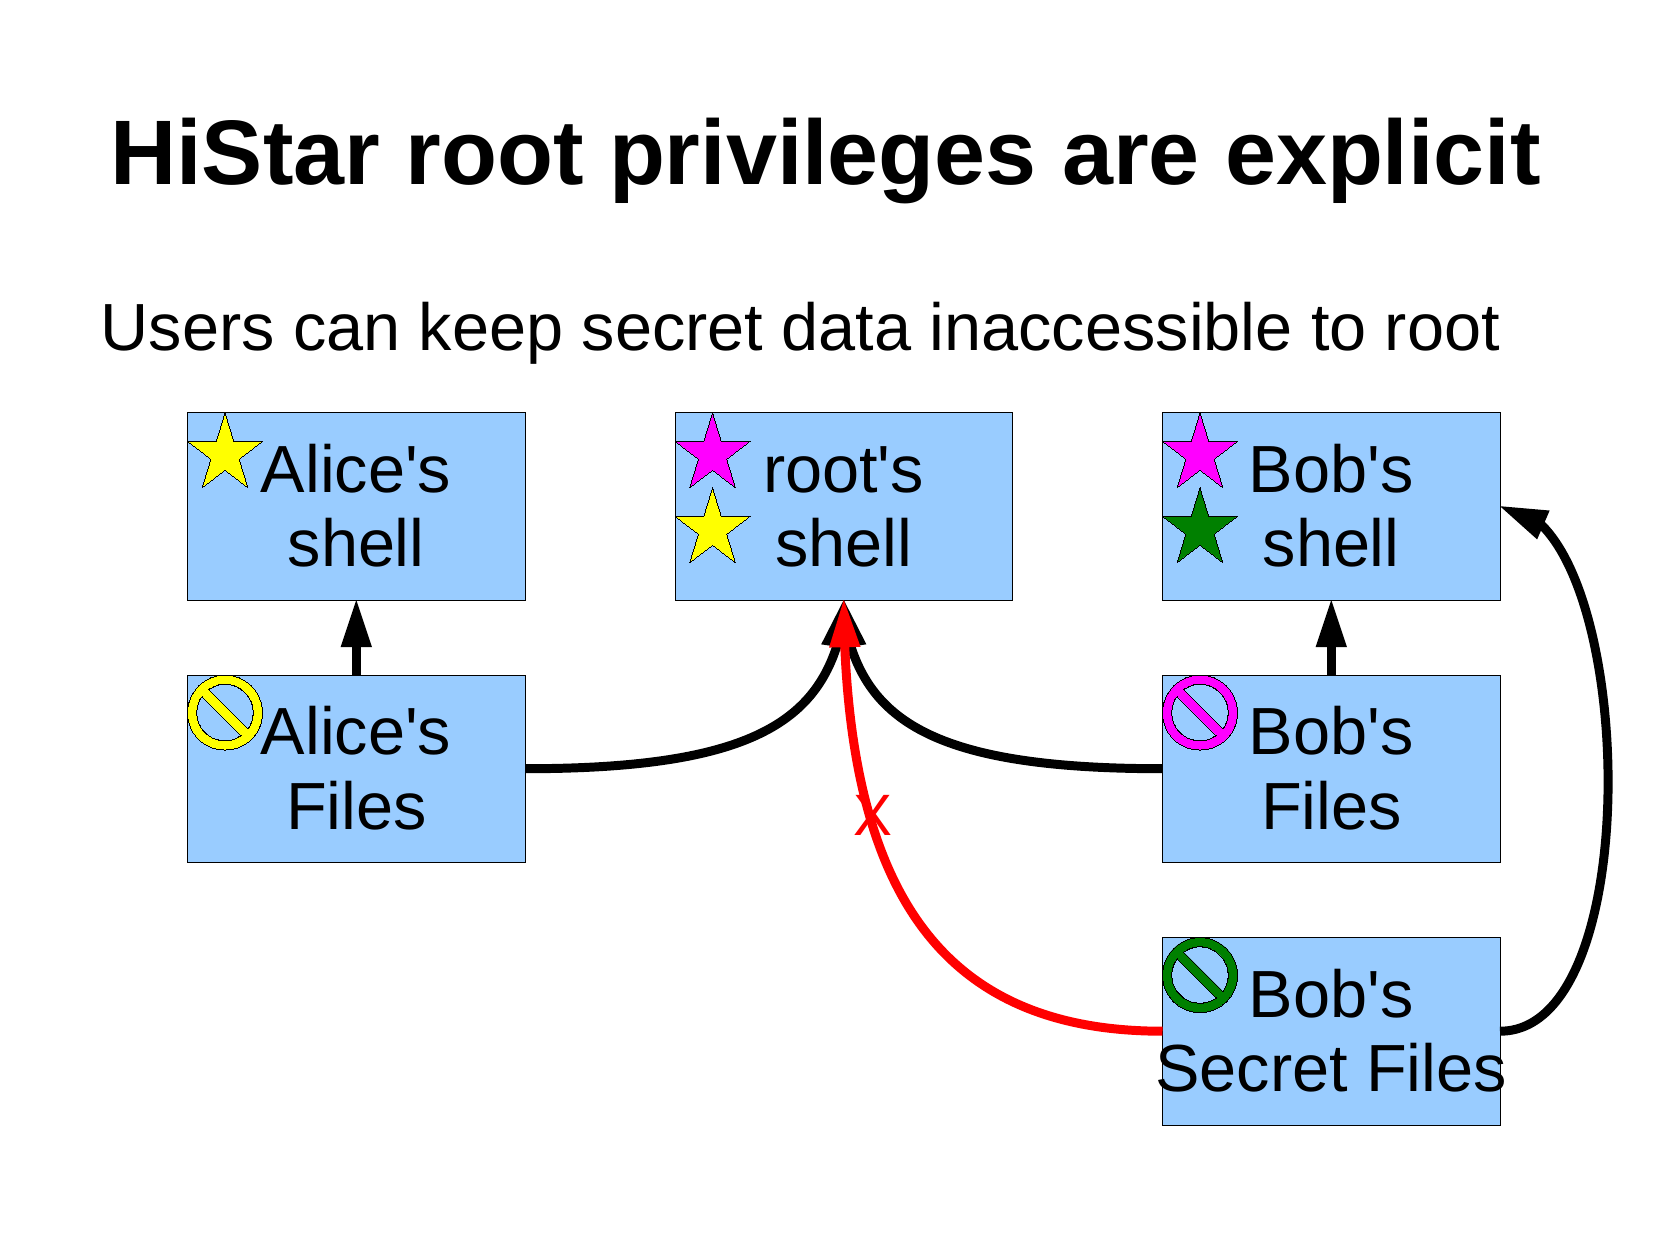

# HiStar root privileges are explicit
Users can keep secret data inaccessible to root
Alice's
shell
root's
shell
Bob's
shell
Alice's
Files
Bob's
Files
Bob's
Secret Files